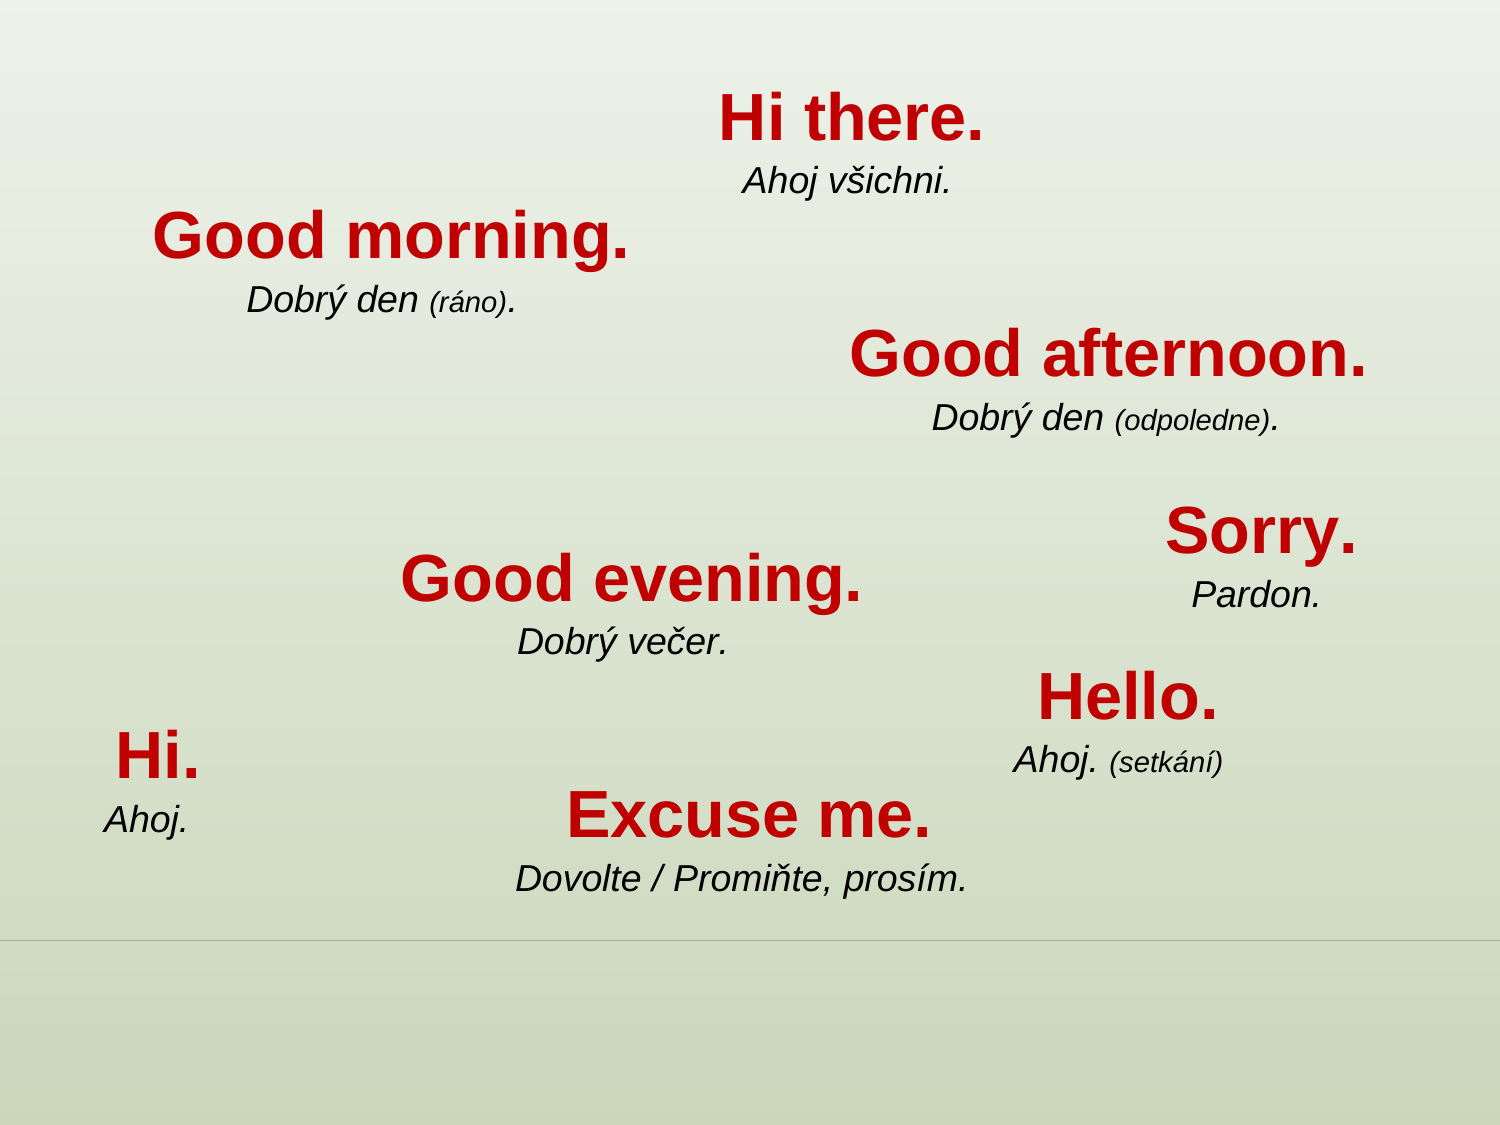

Hi there.
Ahoj všichni.
Good morning.
Dobrý den (ráno).
Good afternoon.
Dobrý den (odpoledne).
Sorry.
Good evening.
Pardon.
Dobrý večer.
Hello.
Hi.
Ahoj. (setkání)
Excuse me.
Ahoj.
Dovolte / Promiňte, prosím.